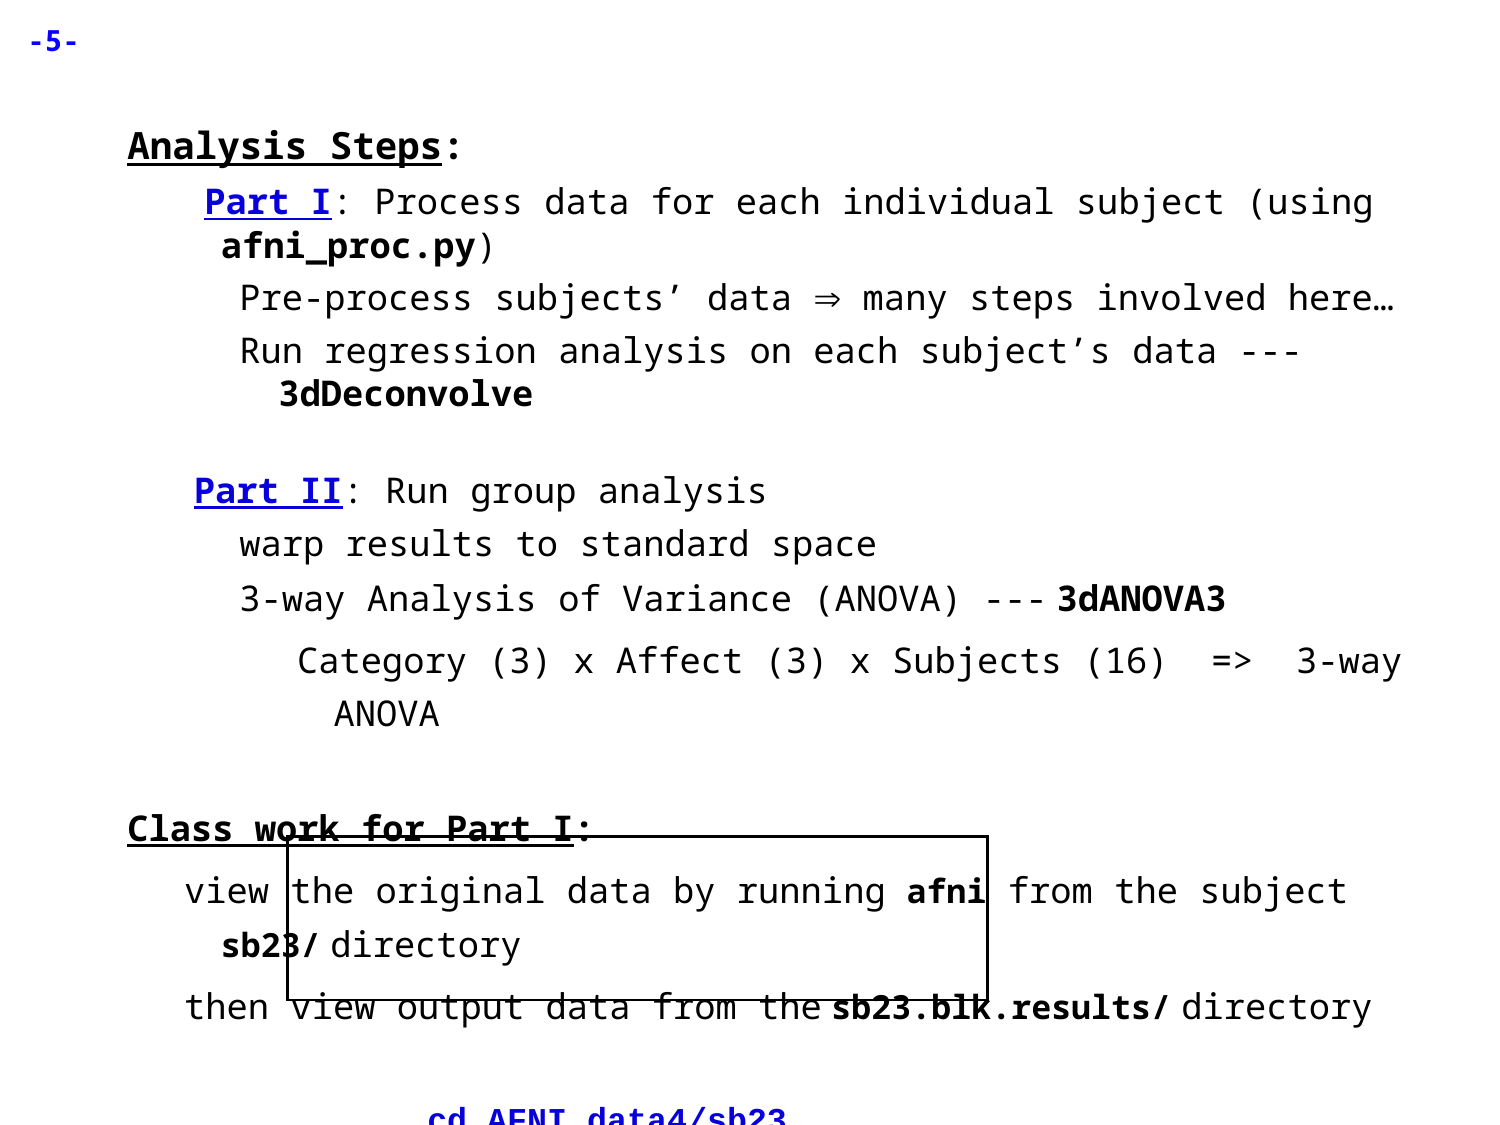

# Analysis Steps:
 Part I: Process data for each individual subject (using afni_proc.py)
Pre-process subjects’ data  many steps involved here…
Run regression analysis on each subject’s data --- 3dDeconvolve
 Part II: Run group analysis
warp results to standard space
3-way Analysis of Variance (ANOVA) --- 3dANOVA3
Category (3) x Affect (3) x Subjects (16) => 3-way ANOVA
Class work for Part I:
view the original data by running afni from the subject sb23/ directory
then view output data from the sb23.blk.results/ directory
		cd AFNI_data4/sb23
		ls
		afni &